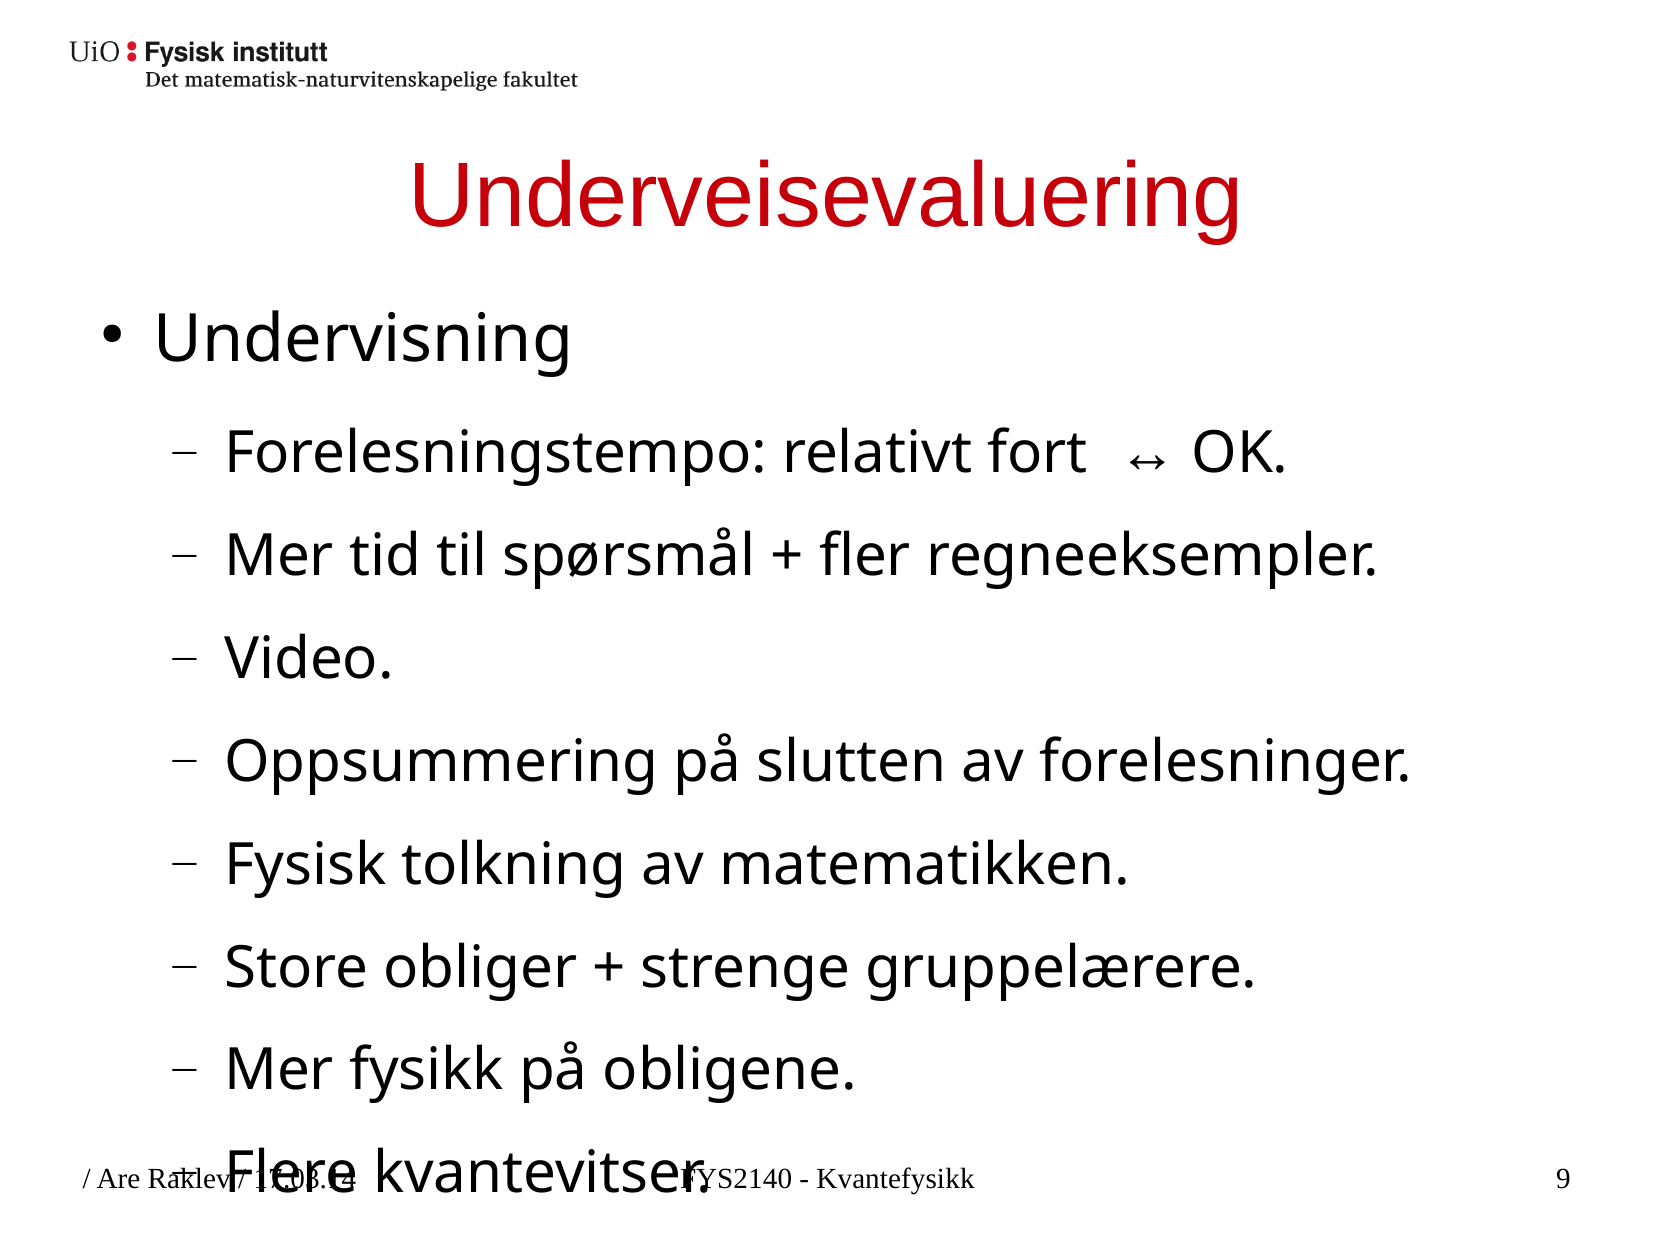

# Underveisevaluering
Undervisning
Forelesningstempo: relativt fort ↔ OK.
Mer tid til spørsmål + fler regneeksempler.
Video.
Oppsummering på slutten av forelesninger.
Fysisk tolkning av matematikken.
Store obliger + strenge gruppelærere.
Mer fysikk på obligene.
Flere kvantevitser.
/ Are Raklev / 17.03.14
FYS2140 - Kvantefysikk
9